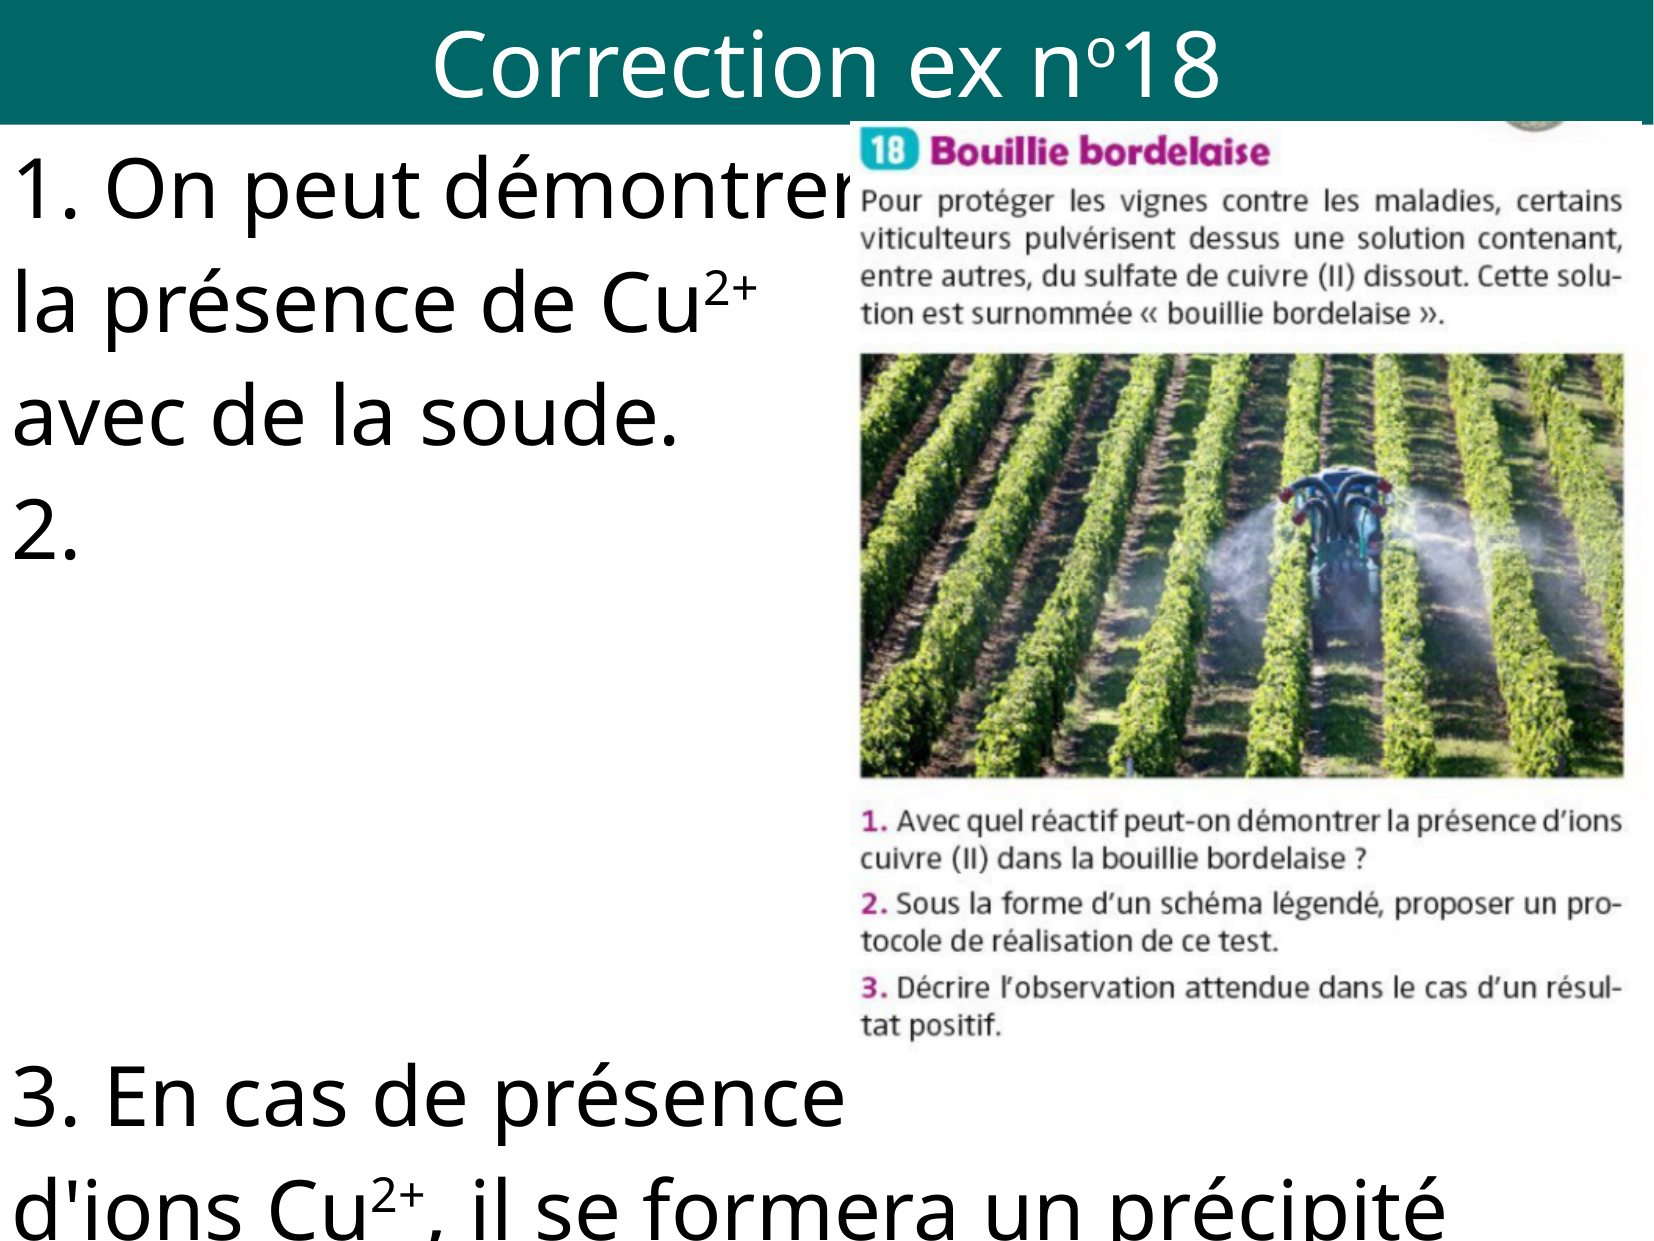

# Correction ex no18
1. On peut démontrer
la présence de Cu2+
avec de la soude.
2.
3. En cas de présence
d'ions Cu2+, il se formera un précipité bleu.